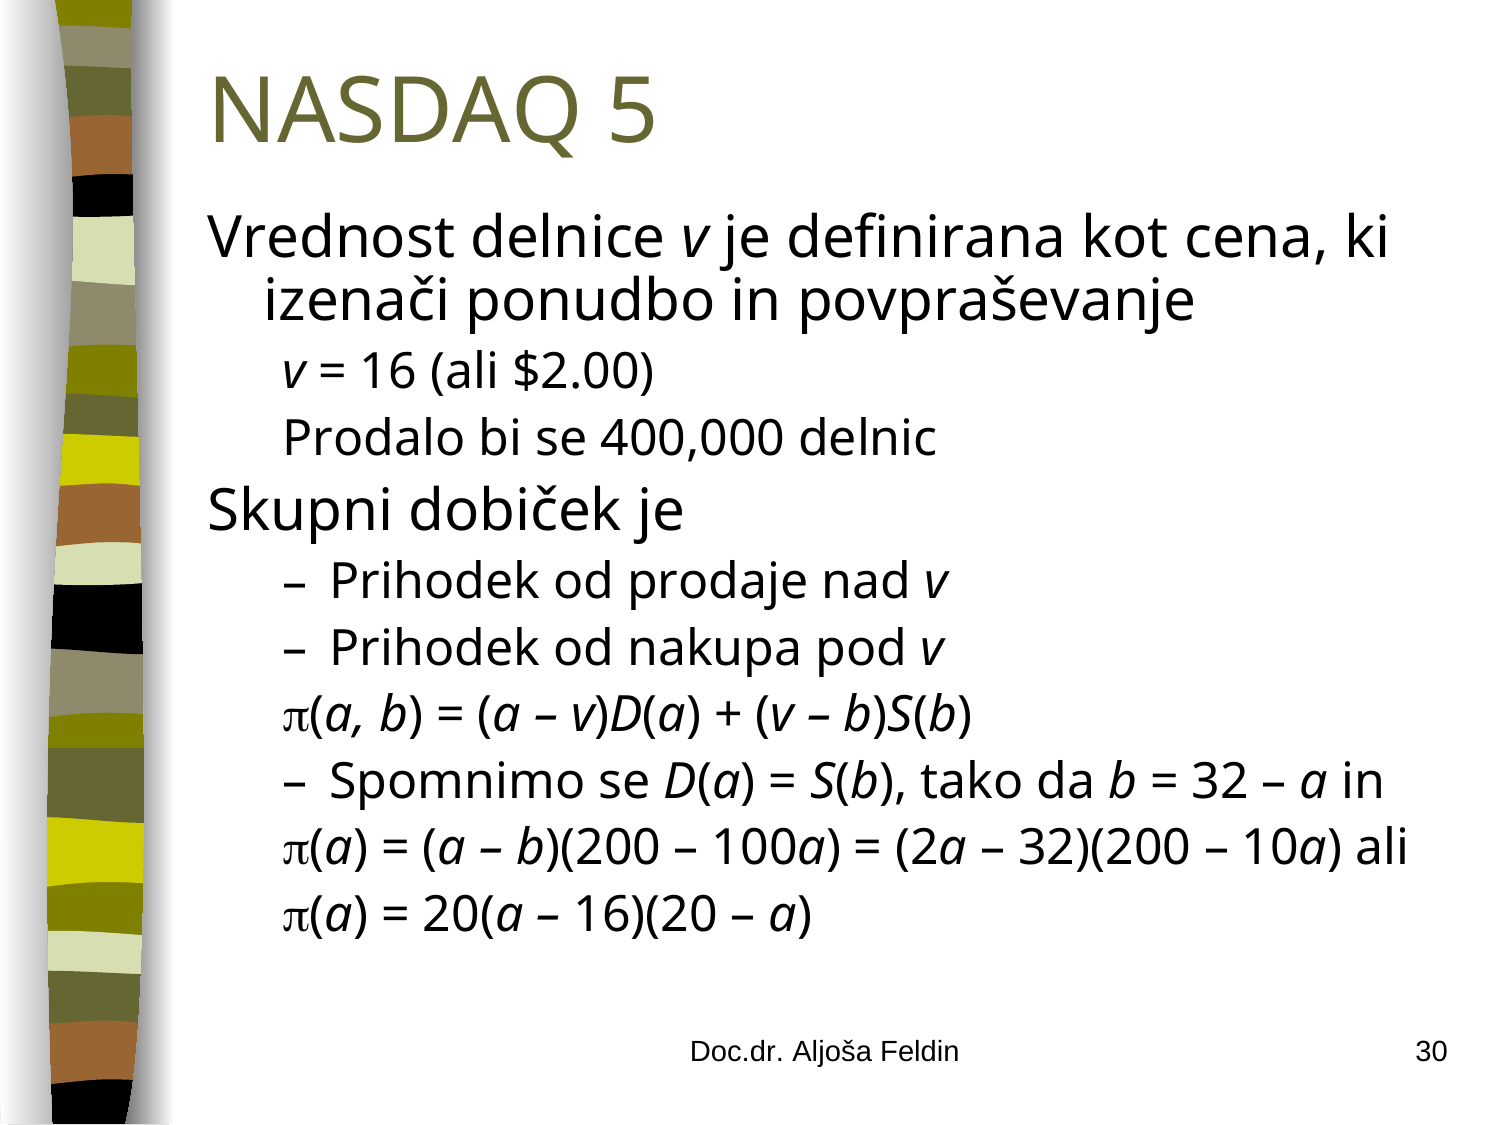

# NASDAQ 5
Vrednost delnice v je definirana kot cena, ki izenači ponudbo in povpraševanje
v = 16 (ali $2.00)
Prodalo bi se 400,000 delnic
Skupni dobiček je
Prihodek od prodaje nad v
Prihodek od nakupa pod v
(a, b) = (a – v)D(a) + (v – b)S(b)
Spomnimo se D(a) = S(b), tako da b = 32 – a in
(a) = (a – b)(200 – 100a) = (2a – 32)(200 – 10a) ali
(a) = 20(a – 16)(20 – a)
Doc.dr. Aljoša Feldin